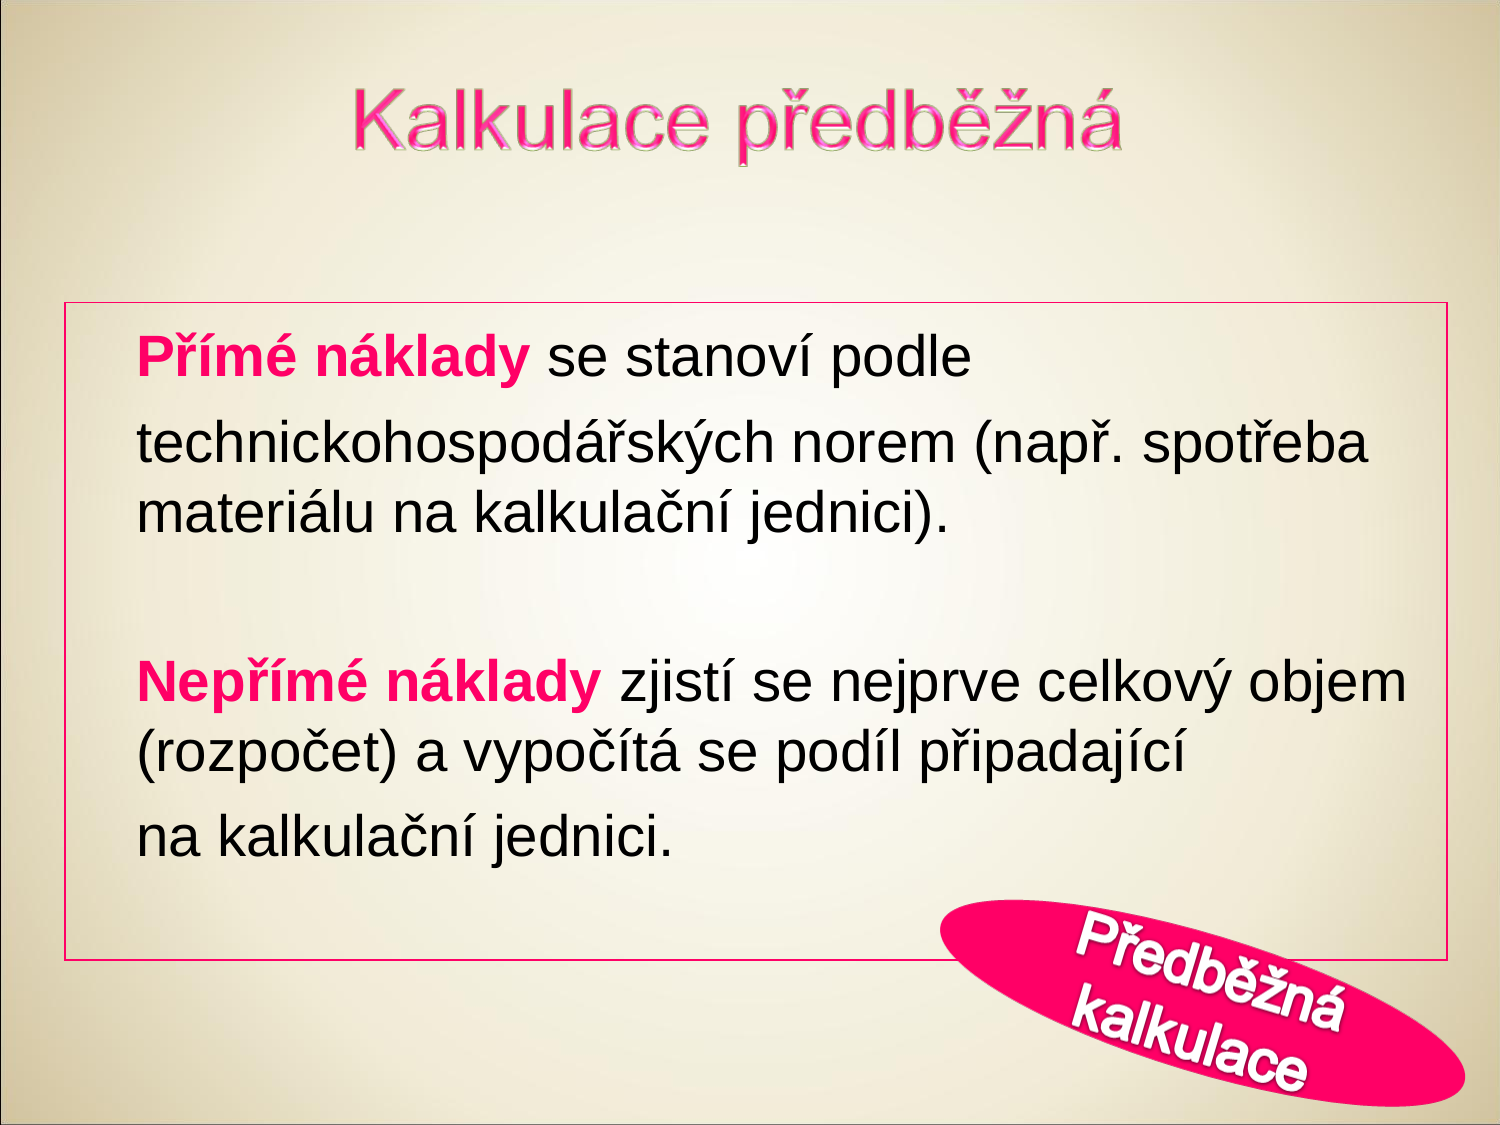

# Přímé náklady se stanoví podle
	technickohospodářských norem (např. spotřeba materiálu na kalkulační jednici).
	Nepřímé náklady zjistí se nejprve celkový objem (rozpočet) a vypočítá se podíl připadající
	na kalkulační jednici.